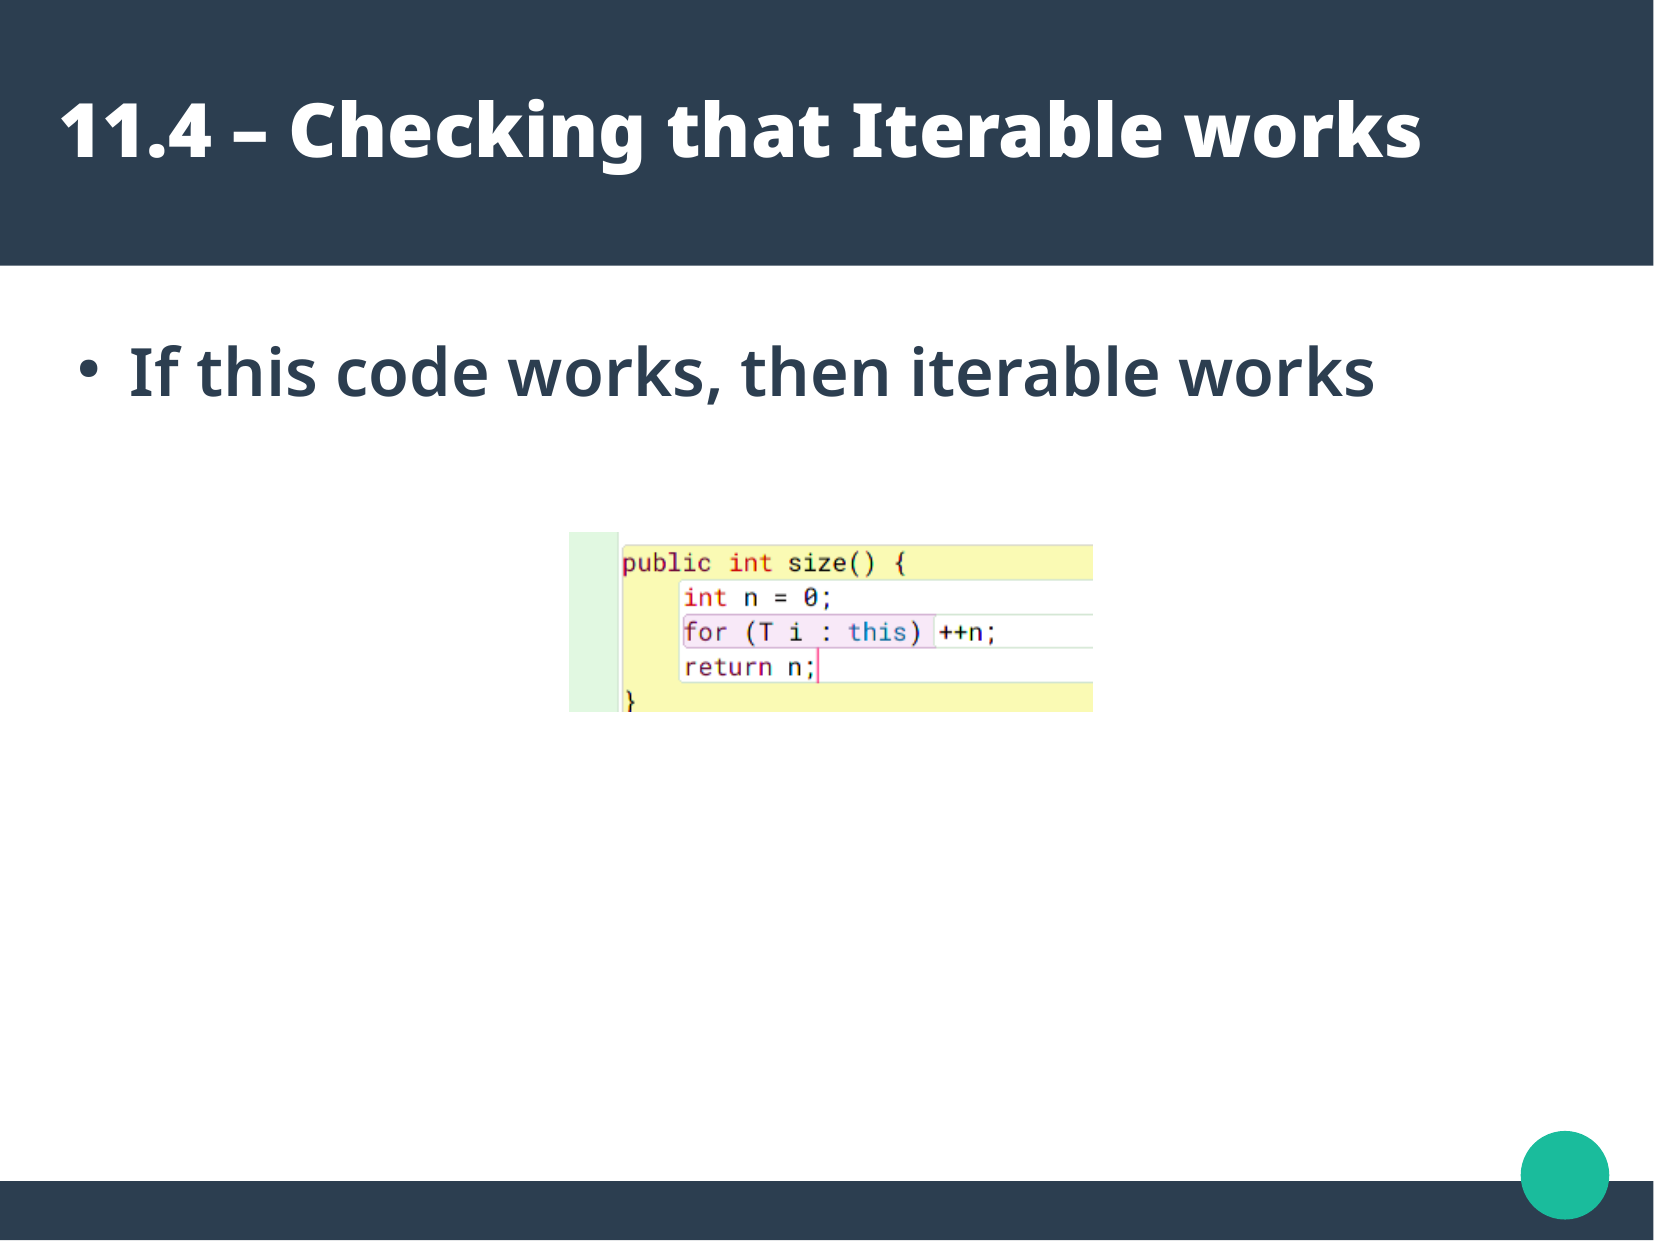

# 11.4 – Checking that Iterable works
If this code works, then iterable works